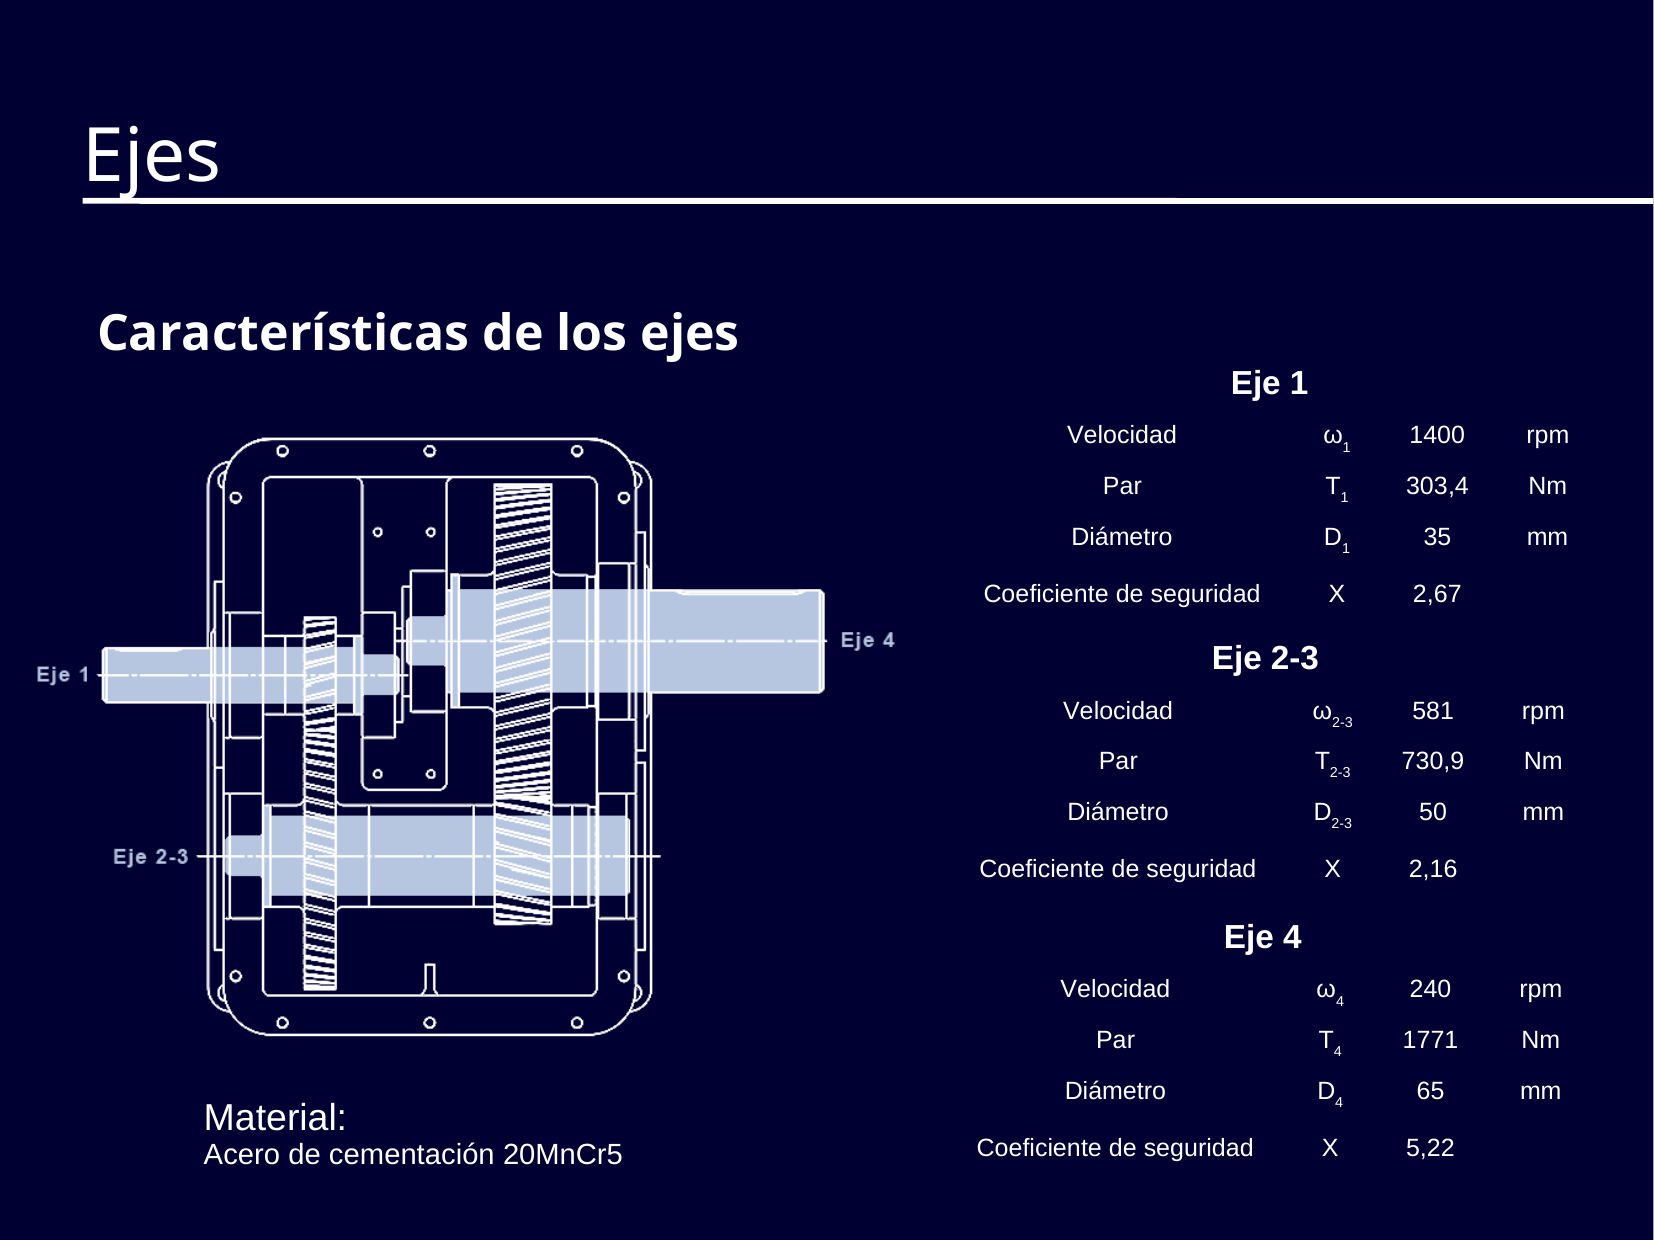

# Ejes
Características de los ejes
| Eje 1 | | | |
| --- | --- | --- | --- |
| Velocidad | ω1 | 1400 | rpm |
| Par | T1 | 303,4 | Nm |
| Diámetro | D1 | 35 | mm |
| Coeficiente de seguridad | X | 2,67 | |
| Eje 2-3 | | | |
| --- | --- | --- | --- |
| Velocidad | ω2-3 | 581 | rpm |
| Par | T2-3 | 730,9 | Nm |
| Diámetro | D2-3 | 50 | mm |
| Coeficiente de seguridad | X | 2,16 | |
| Eje 4 | | | |
| --- | --- | --- | --- |
| Velocidad | ω4 | 240 | rpm |
| Par | T4 | 1771 | Nm |
| Diámetro | D4 | 65 | mm |
| Coeficiente de seguridad | X | 5,22 | |
Material:
Acero de cementación 20MnCr5